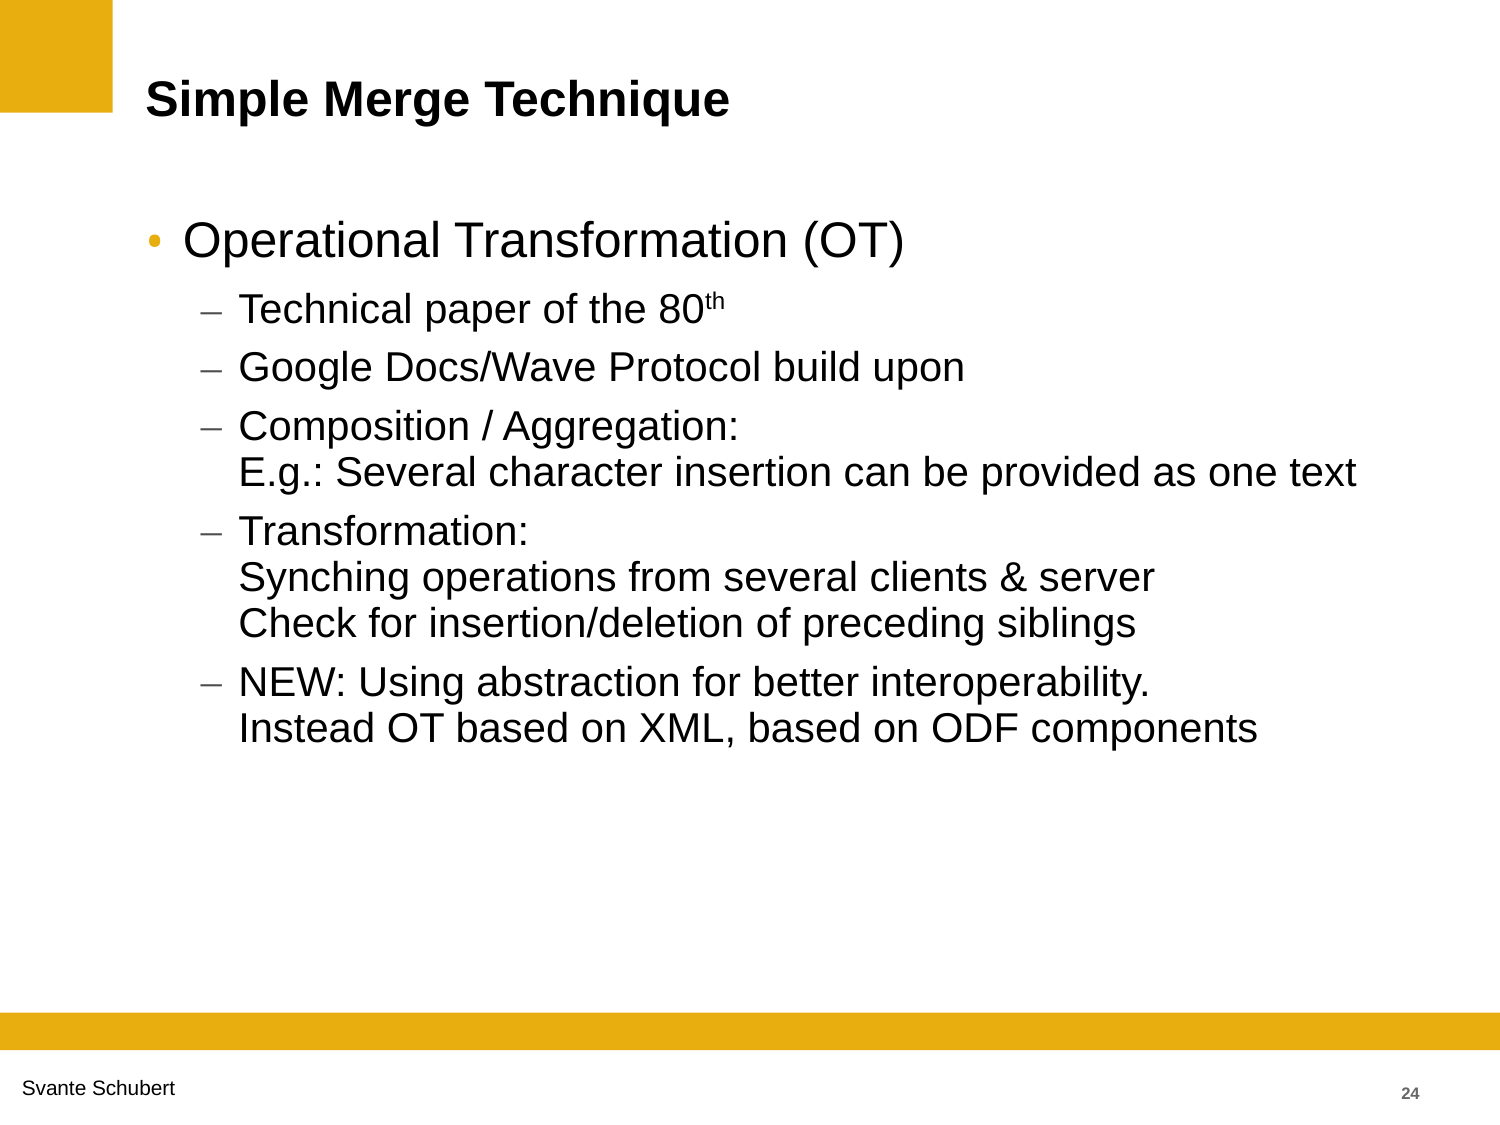

# Simple Merge Technique
Operational Transformation (OT)
Technical paper of the 80th
Google Docs/Wave Protocol build upon
Composition / Aggregation:
E.g.: Several character insertion can be provided as one text
Transformation:
Synching operations from several clients & server
Check for insertion/deletion of preceding siblings
NEW: Using abstraction for better interoperability.
Instead OT based on XML, based on ODF components
Svante Schubert